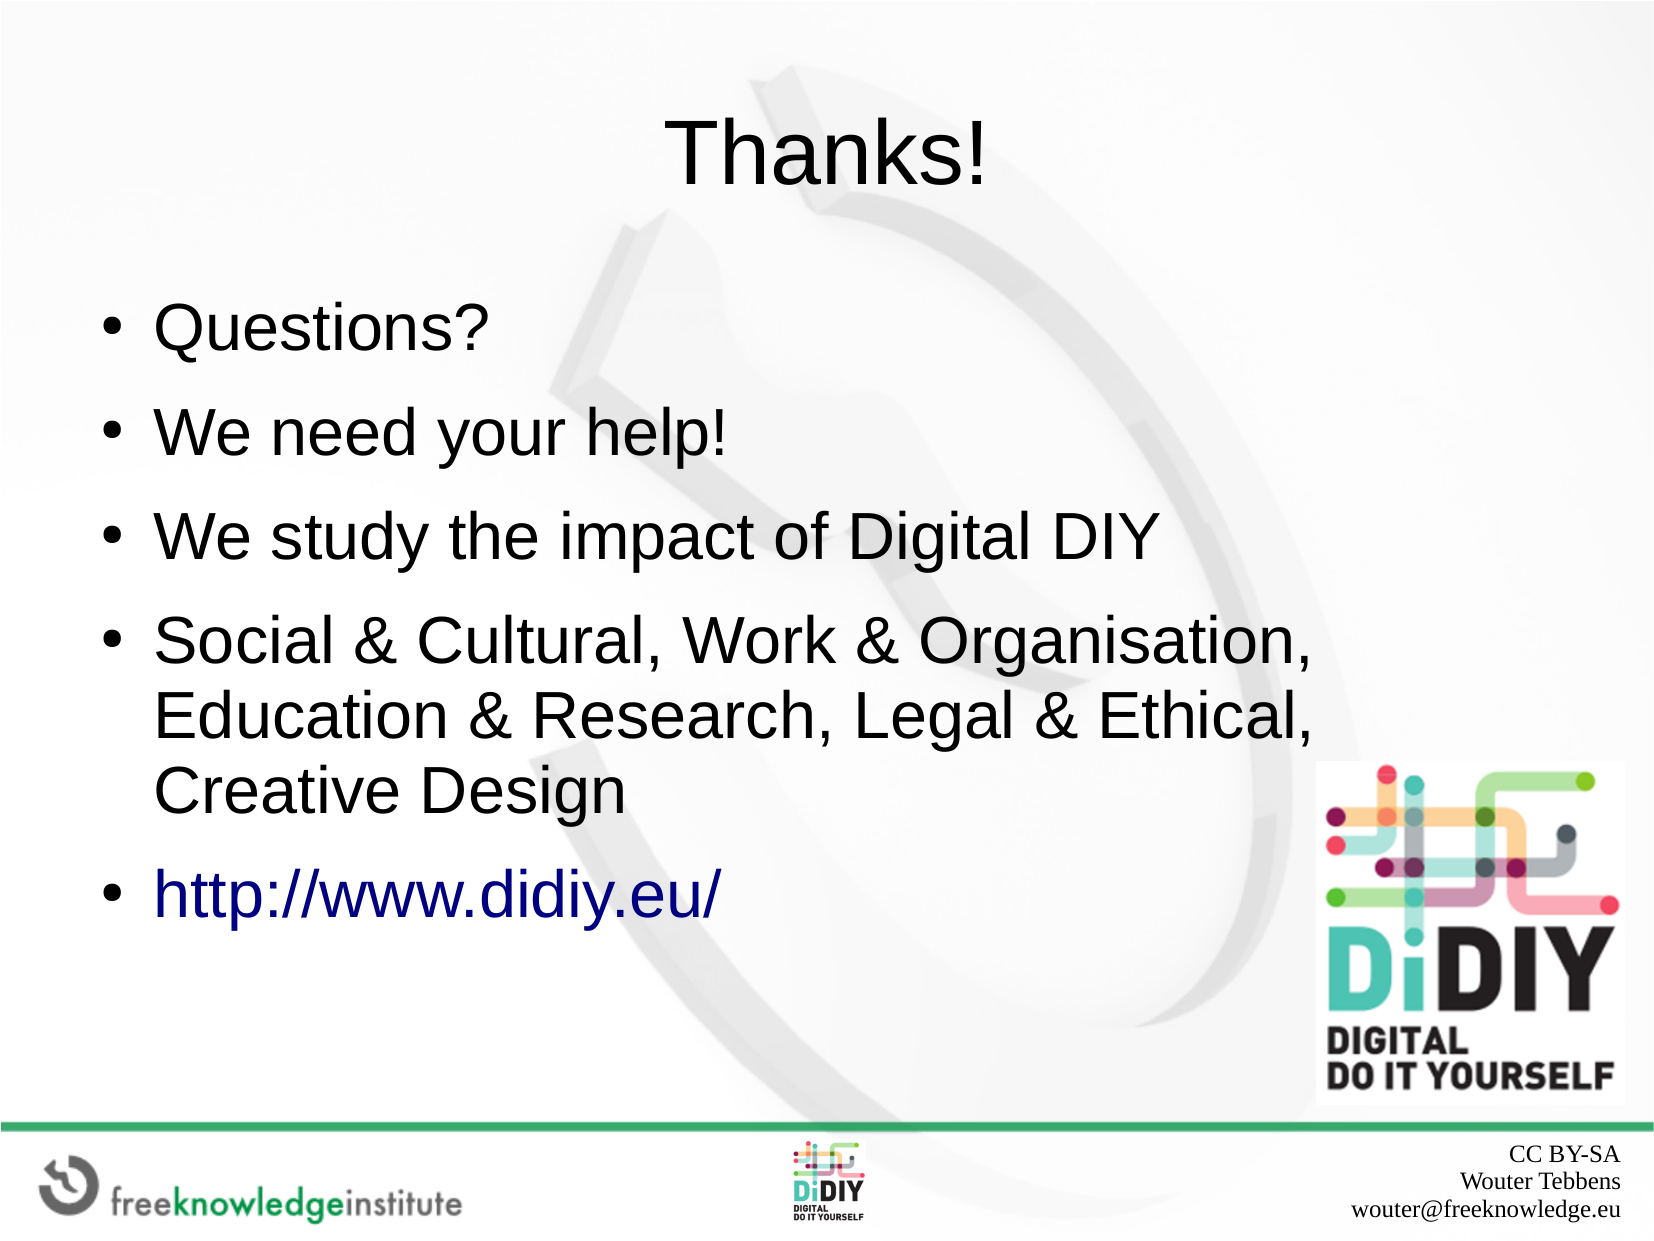

# Thanks!
Questions?
We need your help!
We study the impact of Digital DIY
Social & Cultural, Work & Organisation, Education & Research, Legal & Ethical, Creative Design
http://www.didiy.eu/